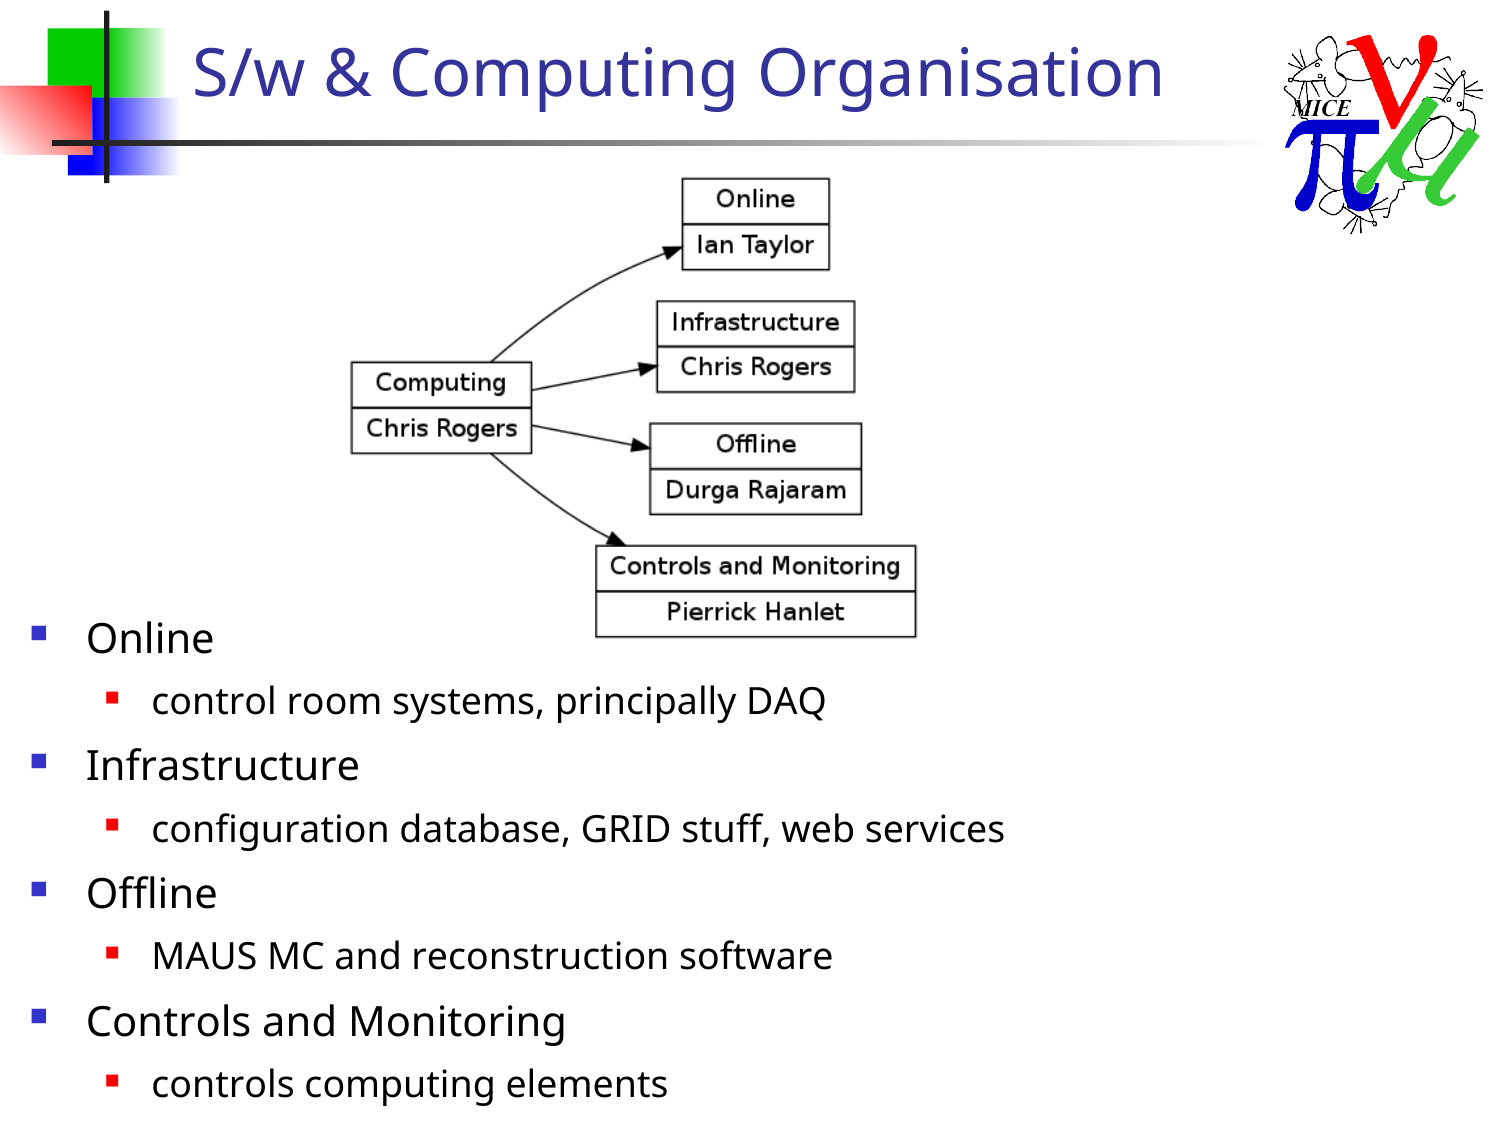

# S/w & Computing Organisation
Online
control room systems, principally DAQ
Infrastructure
configuration database, GRID stuff, web services
Offline
MAUS MC and reconstruction software
Controls and Monitoring
controls computing elements
Note C+M has been promoted up one level from being an online task